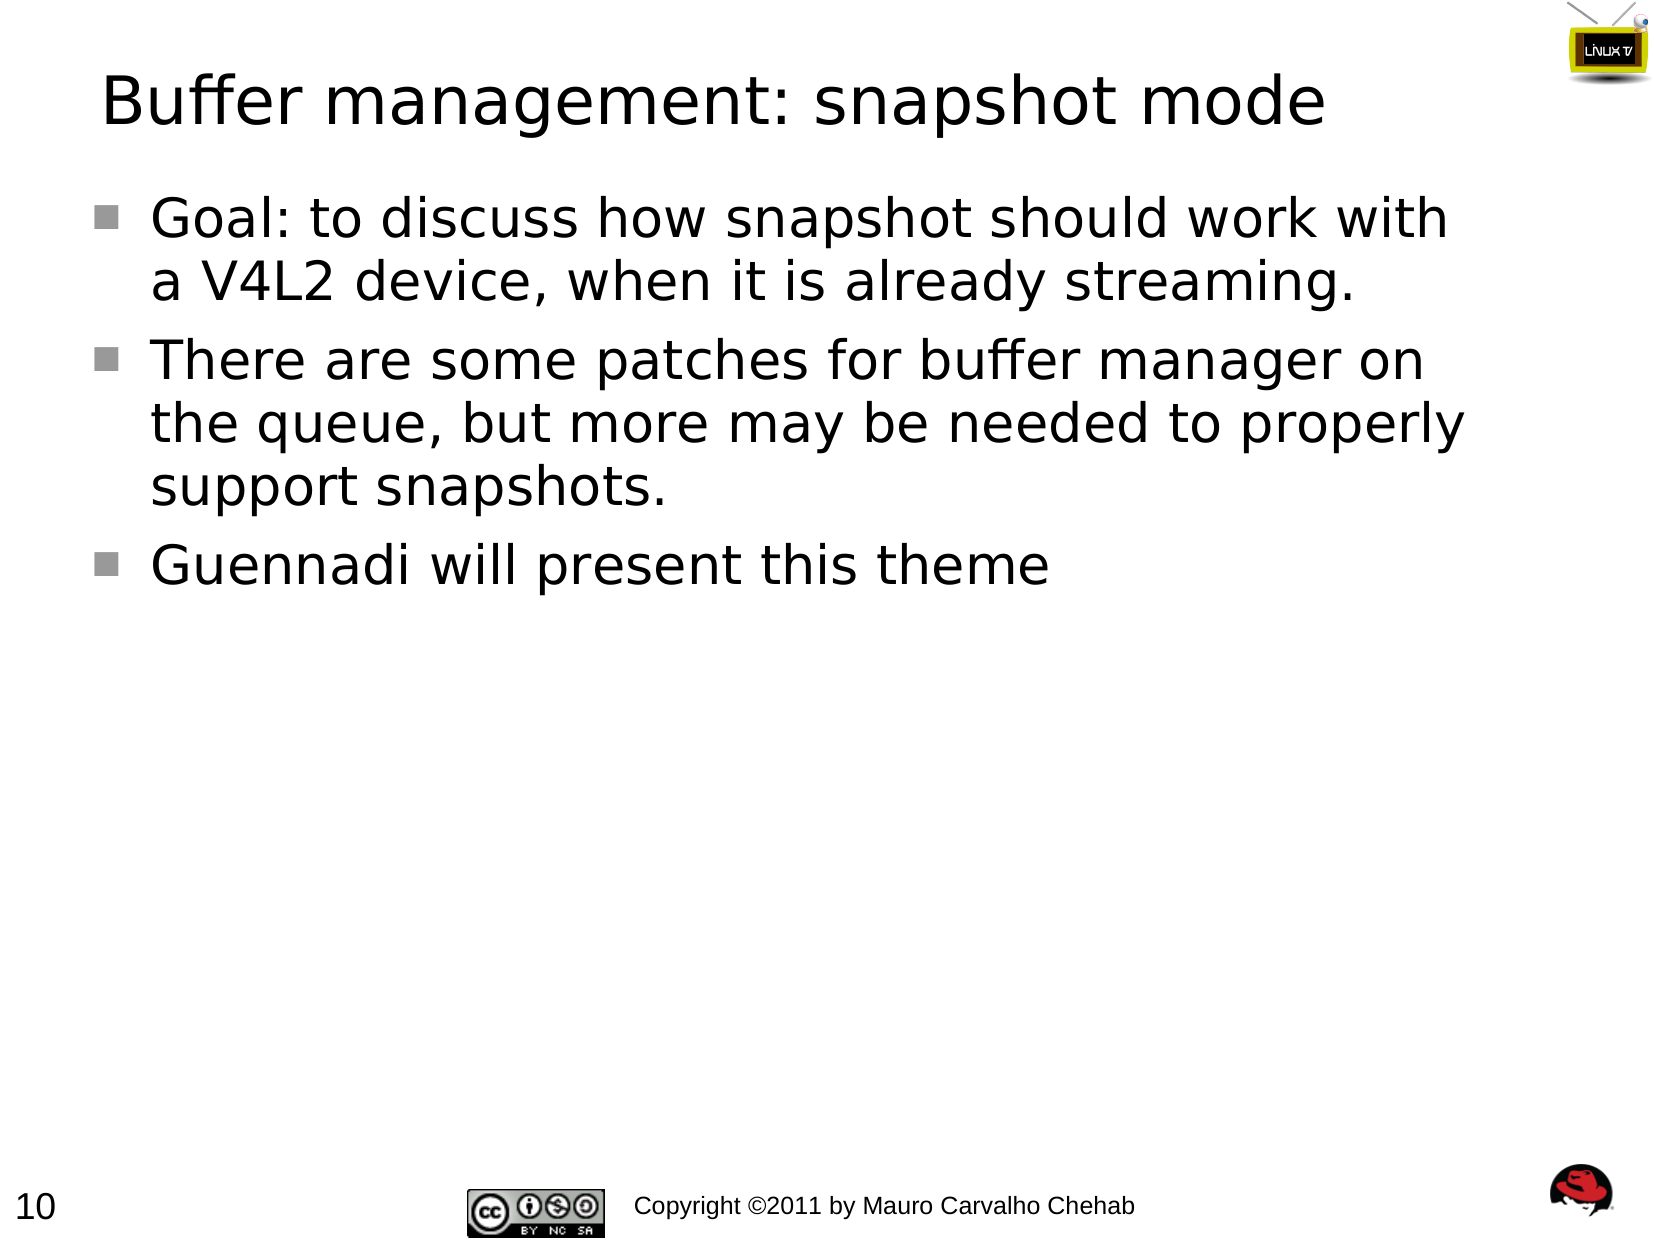

# Buffer management: snapshot mode
Goal: to discuss how snapshot should work with a V4L2 device, when it is already streaming.
There are some patches for buffer manager on the queue, but more may be needed to properly support snapshots.
Guennadi will present this theme